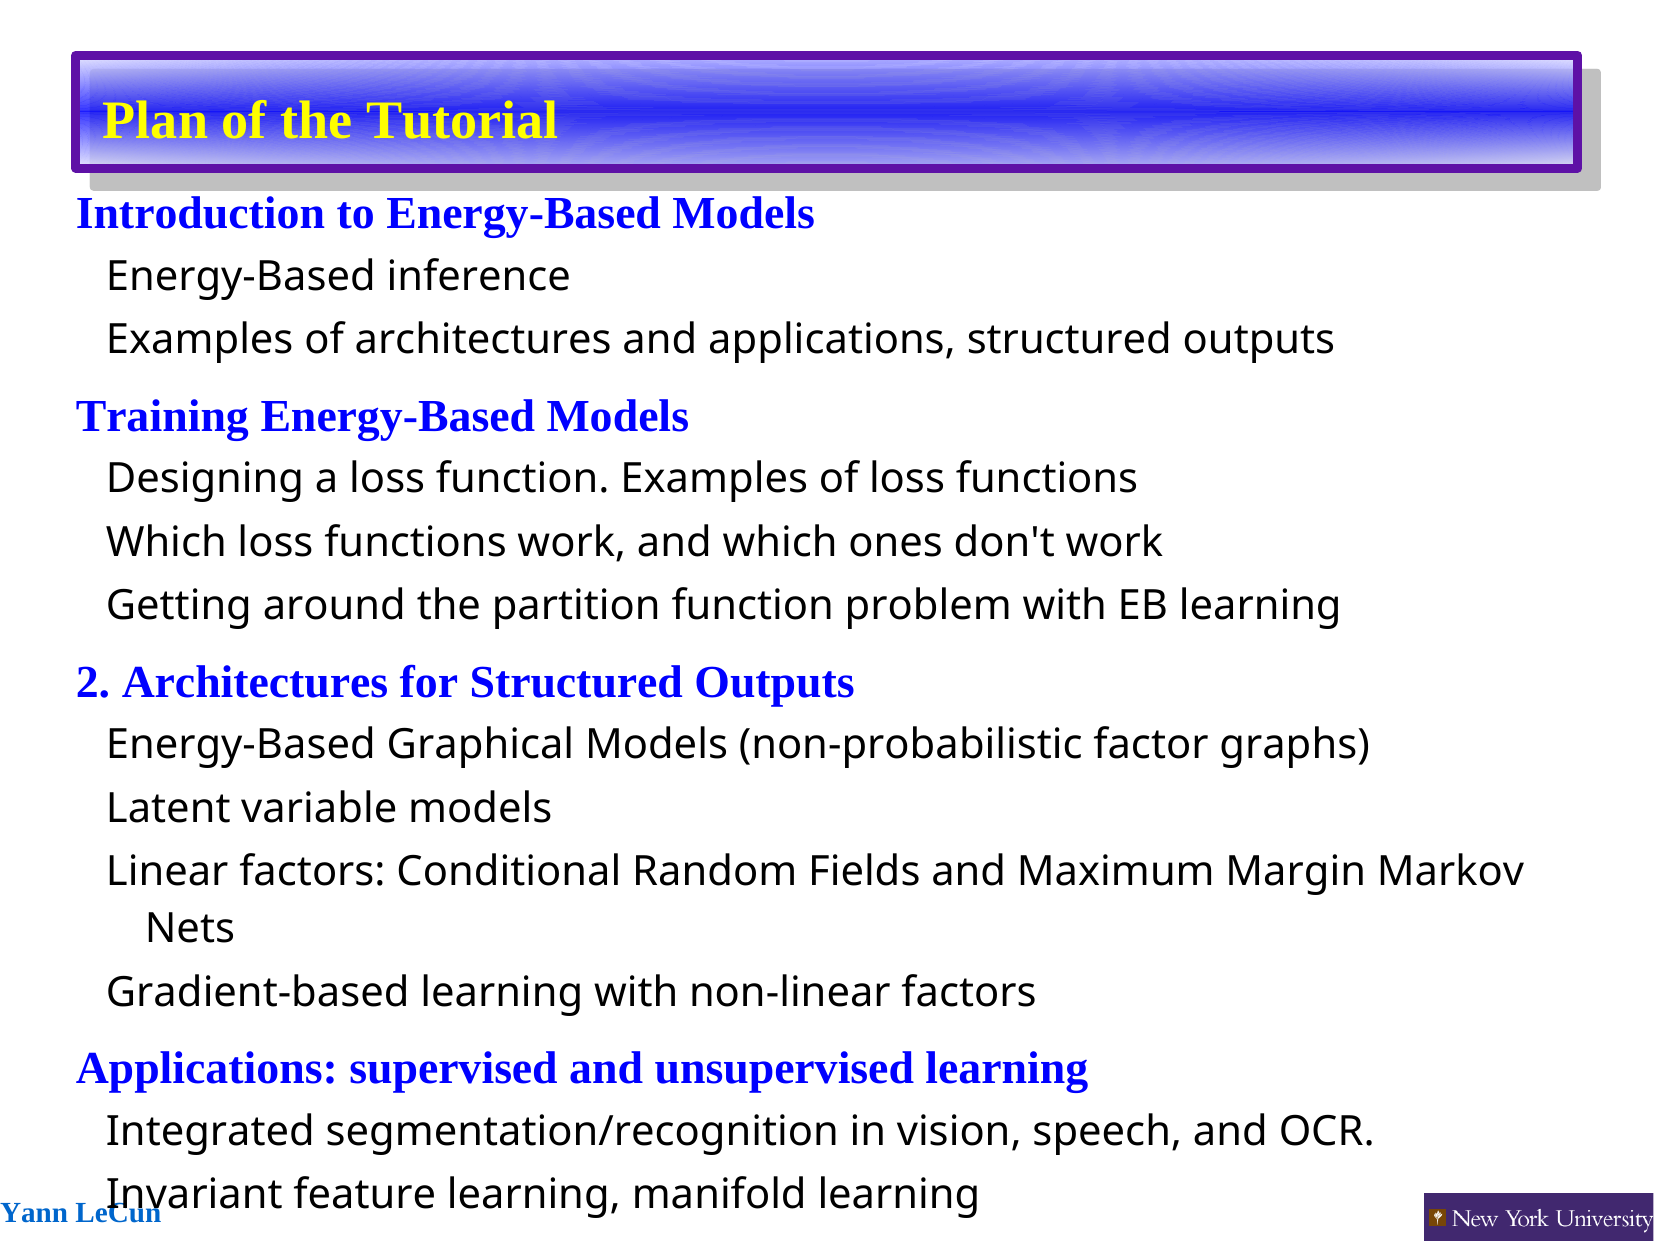

# Plan of the Tutorial
Introduction to Energy-Based Models
Energy-Based inference
Examples of architectures and applications, structured outputs
Training Energy-Based Models
Designing a loss function. Examples of loss functions
Which loss functions work, and which ones don't work
Getting around the partition function problem with EB learning
2. Architectures for Structured Outputs
Energy-Based Graphical Models (non-probabilistic factor graphs)
Latent variable models
Linear factors: Conditional Random Fields and Maximum Margin Markov Nets
Gradient-based learning with non-linear factors
Applications: supervised and unsupervised learning
Integrated segmentation/recognition in vision, speech, and OCR.
Invariant feature learning, manifold learning